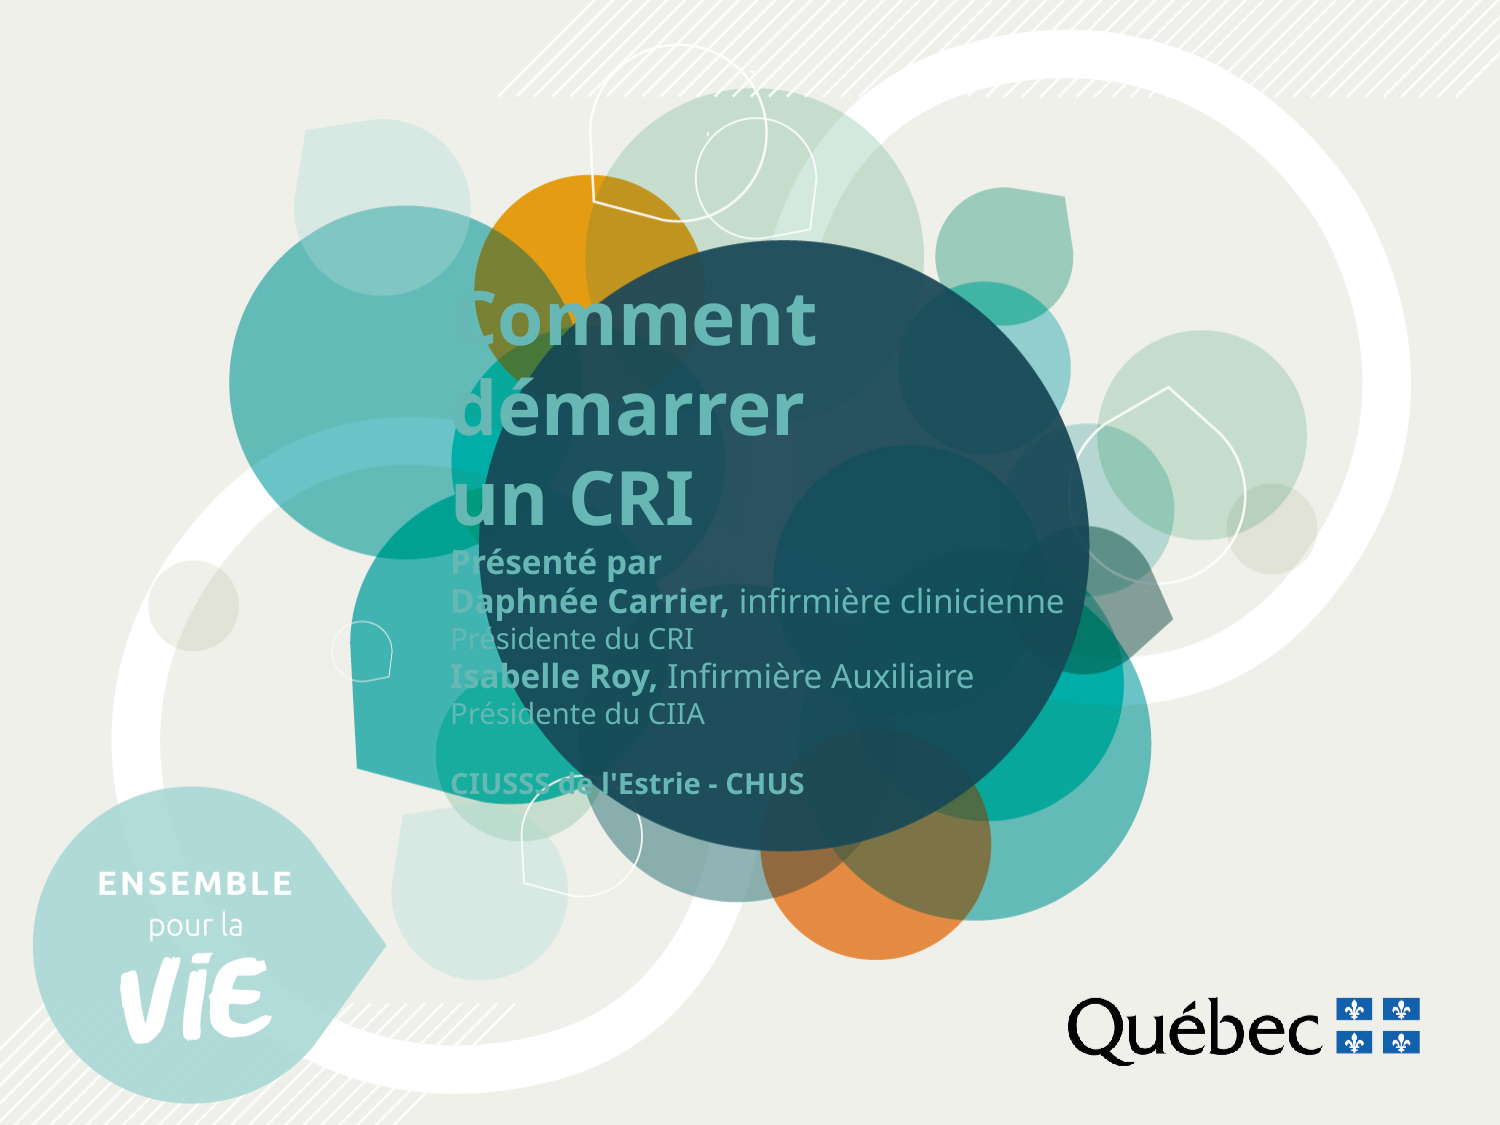

# Comment démarrer un CRI Présenté par  Daphnée Carrier, infirmière clinicienne Présidente du CRI Isabelle Roy, Infirmière Auxiliaire Présidente du CIIA CIUSSS de l'Estrie - CHUS